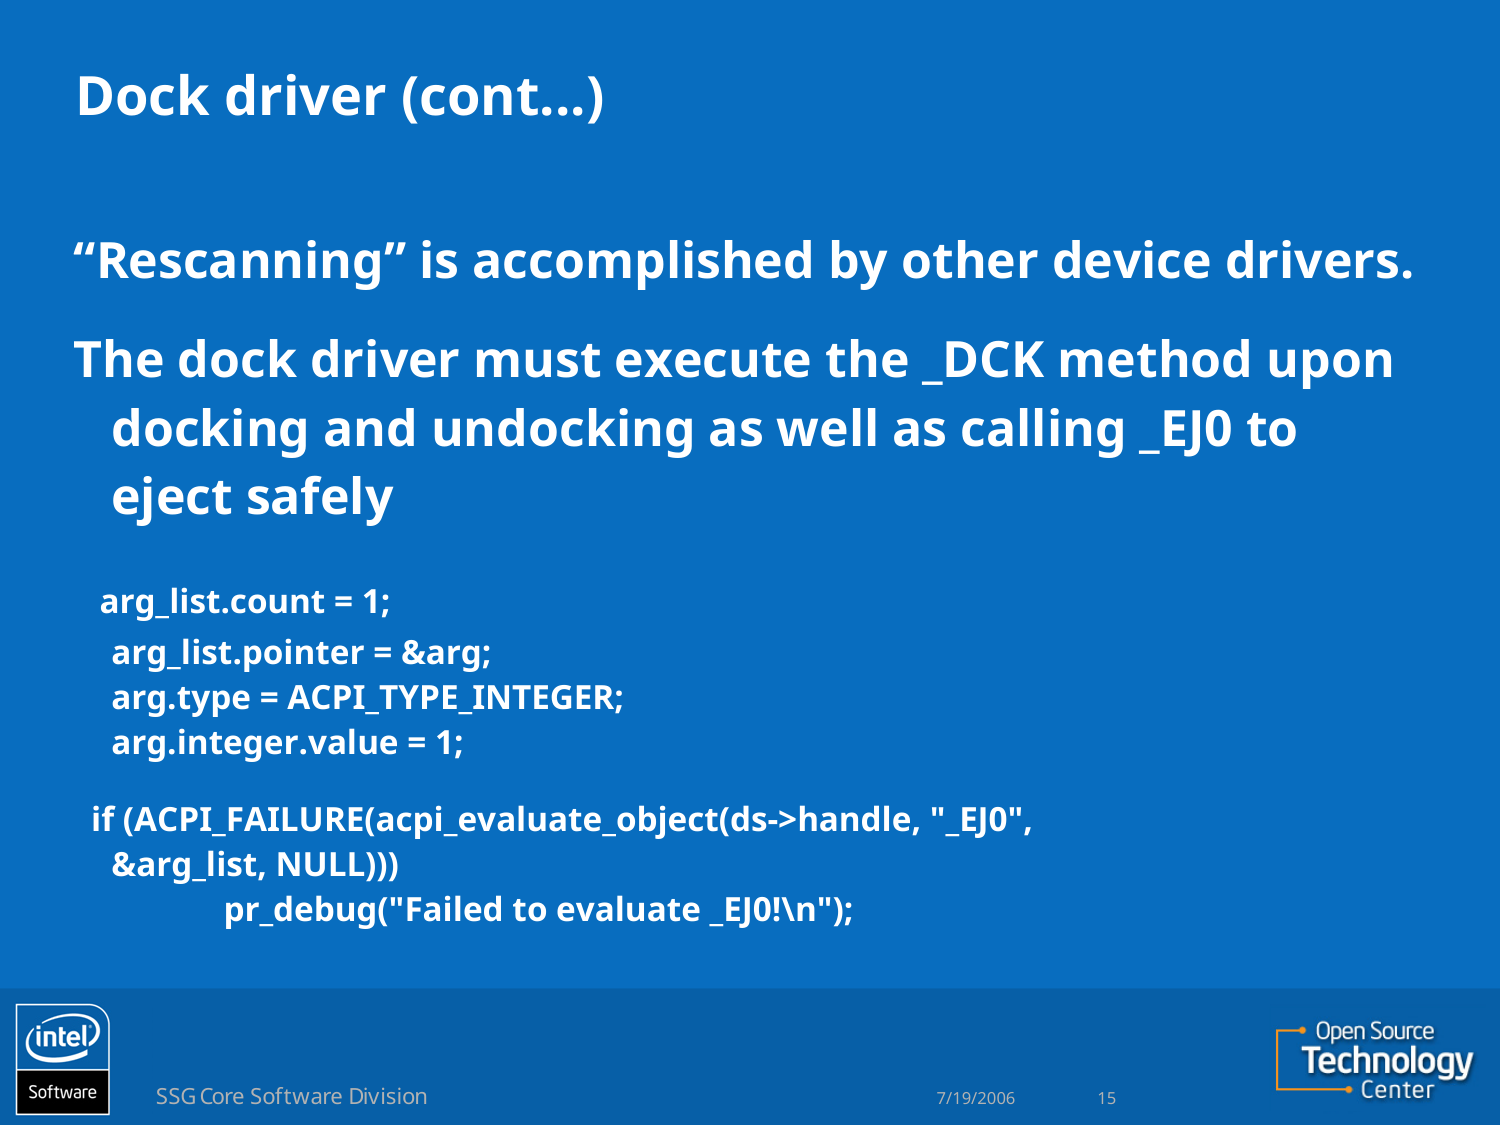

# Dock driver (cont...)
“Rescanning” is accomplished by other device drivers.
The dock driver must execute the _DCK method upon docking and undocking as well as calling _EJ0 to eject safely
 arg_list.count = 1;
arg_list.pointer = &arg;
arg.type = ACPI_TYPE_INTEGER;
arg.integer.value = 1;
 if (ACPI_FAILURE(acpi_evaluate_object(ds->handle, "_EJ0", 			&arg_list, NULL)))
	pr_debug("Failed to evaluate _EJ0!\n");